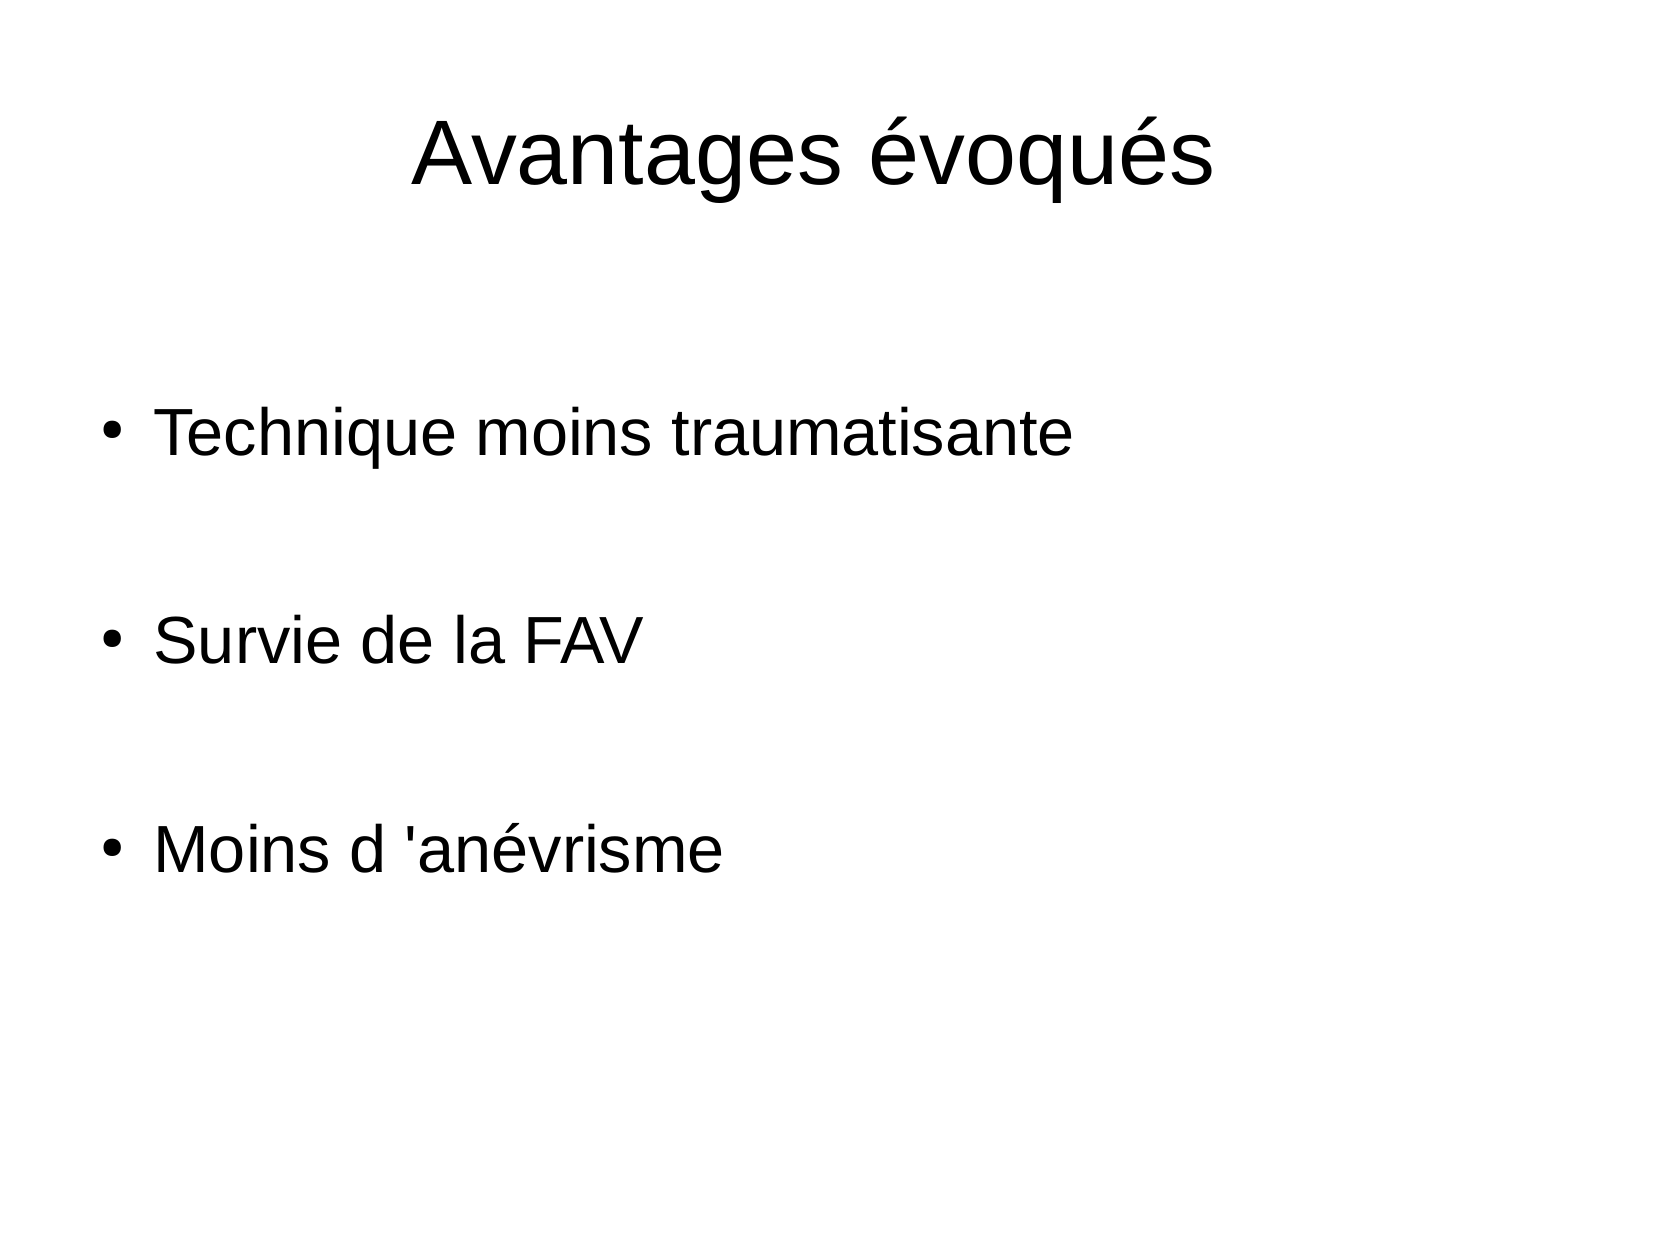

# Avantages évoqués
Technique moins traumatisante
Survie de la FAV
Moins d 'anévrisme